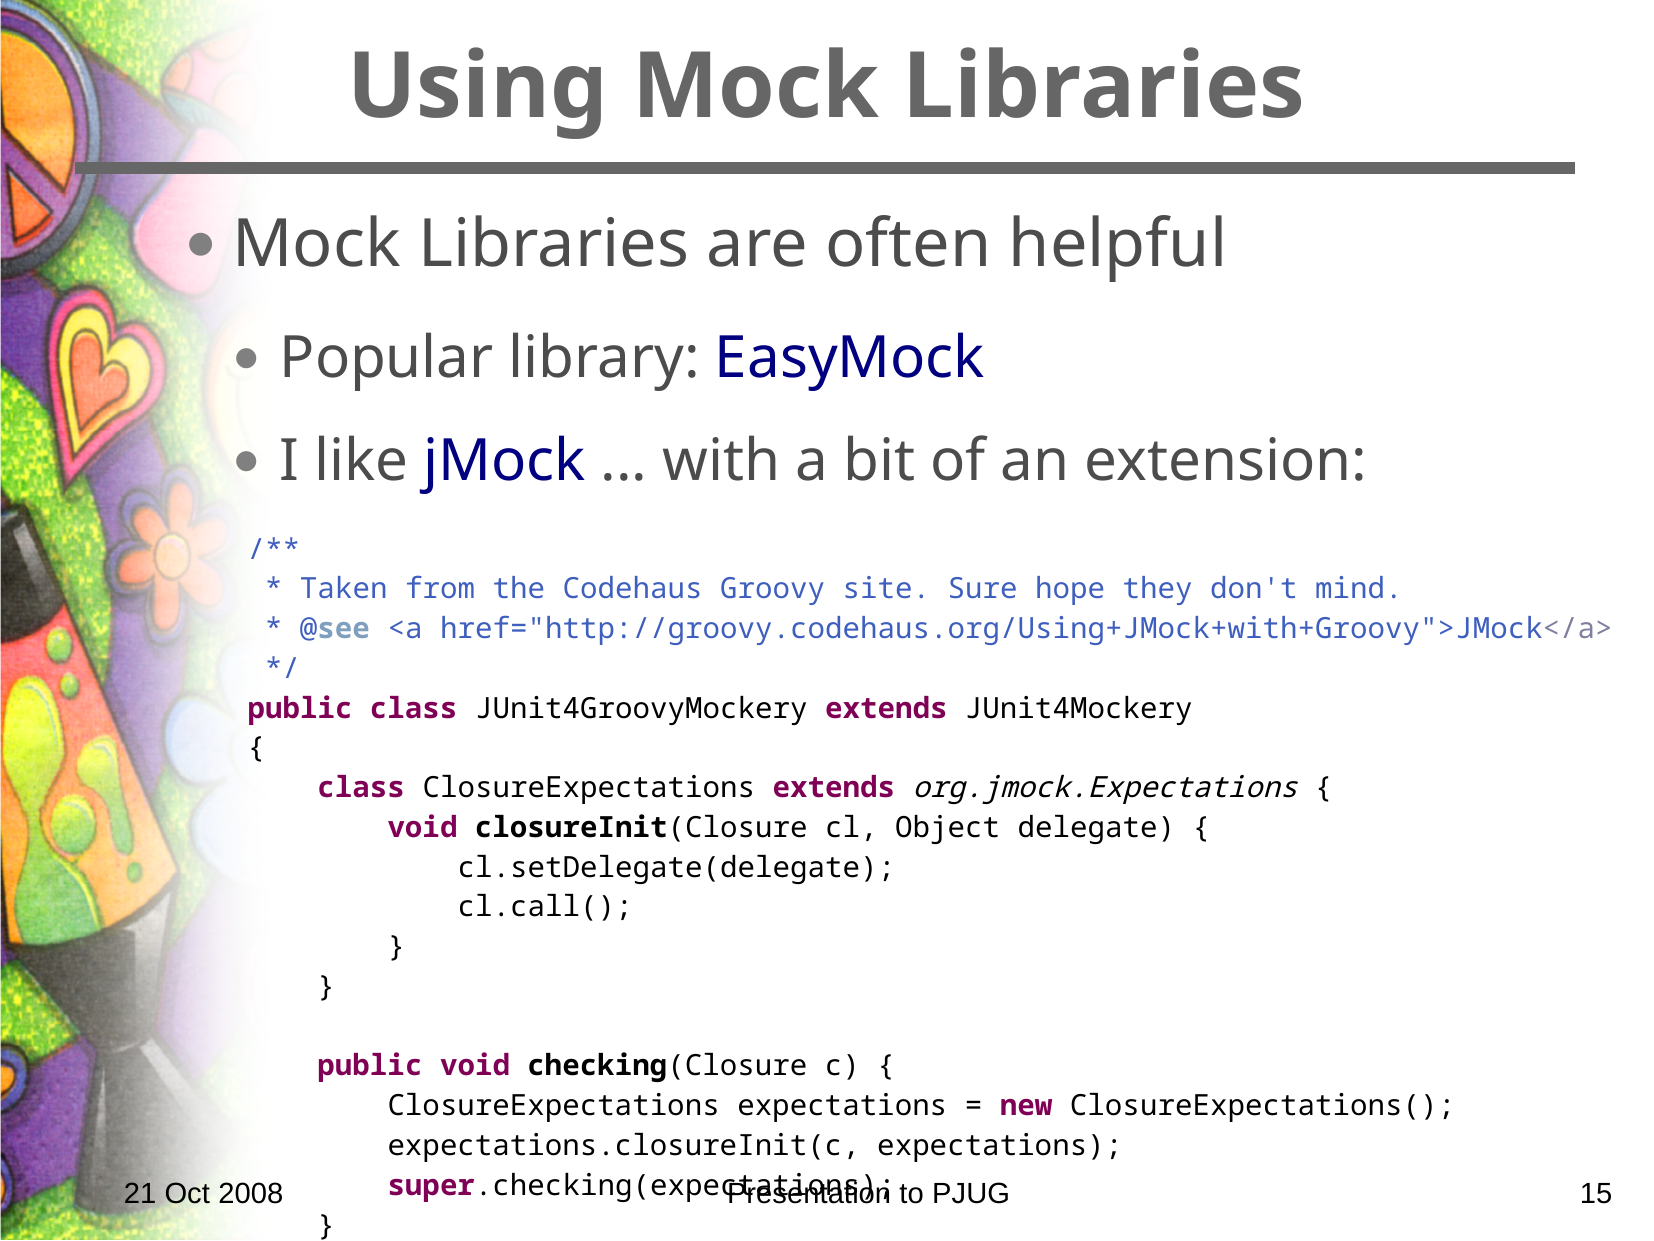

# Using Mock Libraries
Mock Libraries are often helpful
Popular library: EasyMock
I like jMock ... with a bit of an extension:
/**
 * Taken from the Codehaus Groovy site. Sure hope they don't mind.
 * @see <a href="http://groovy.codehaus.org/Using+JMock+with+Groovy">JMock</a>
 */
public class JUnit4GroovyMockery extends JUnit4Mockery
{
 class ClosureExpectations extends org.jmock.Expectations {
 void closureInit(Closure cl, Object delegate) {
 cl.setDelegate(delegate);
 cl.call();
 }
 }
 public void checking(Closure c) {
 ClosureExpectations expectations = new ClosureExpectations();
 expectations.closureInit(c, expectations);
 super.checking(expectations);
 }
}
21 Oct 2008
Presentation to PJUG
15